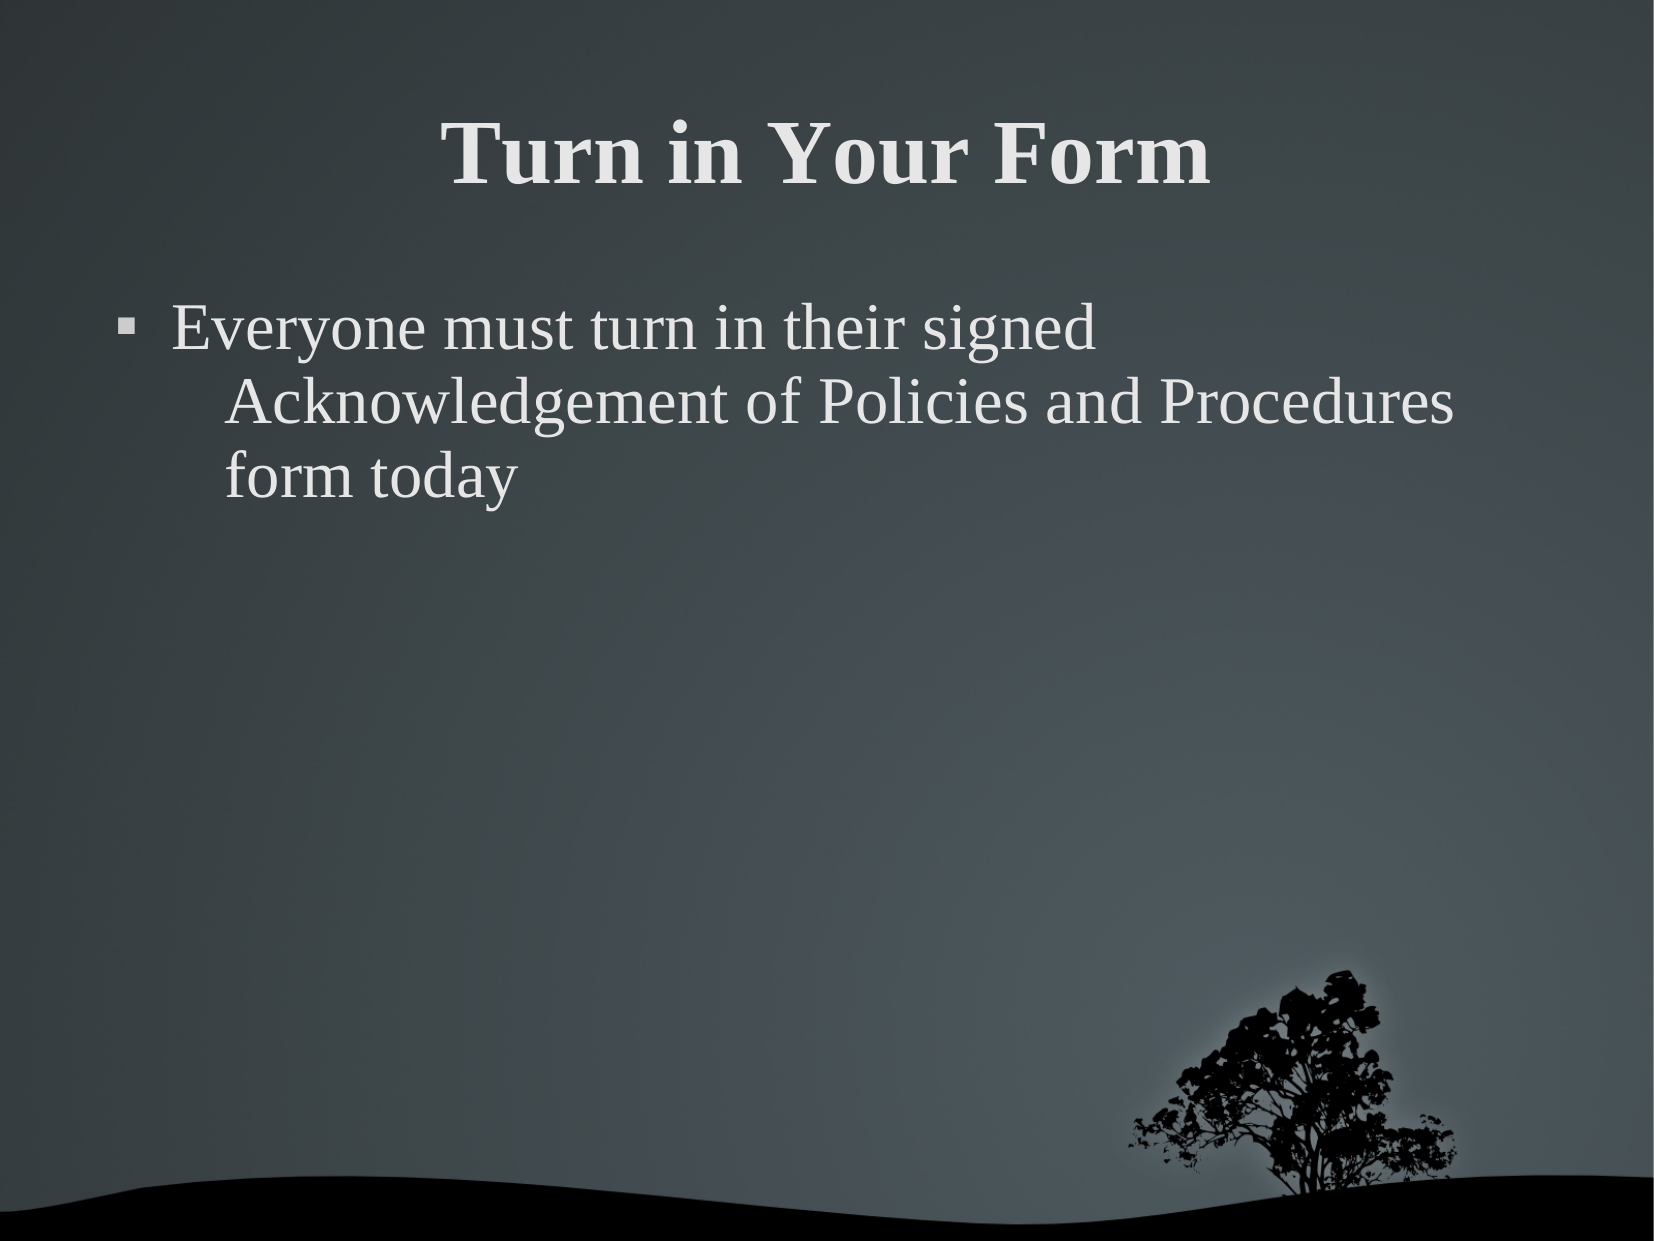

# Turn in Your Form
Everyone must turn in their signed Acknowledgement of Policies and Procedures form today